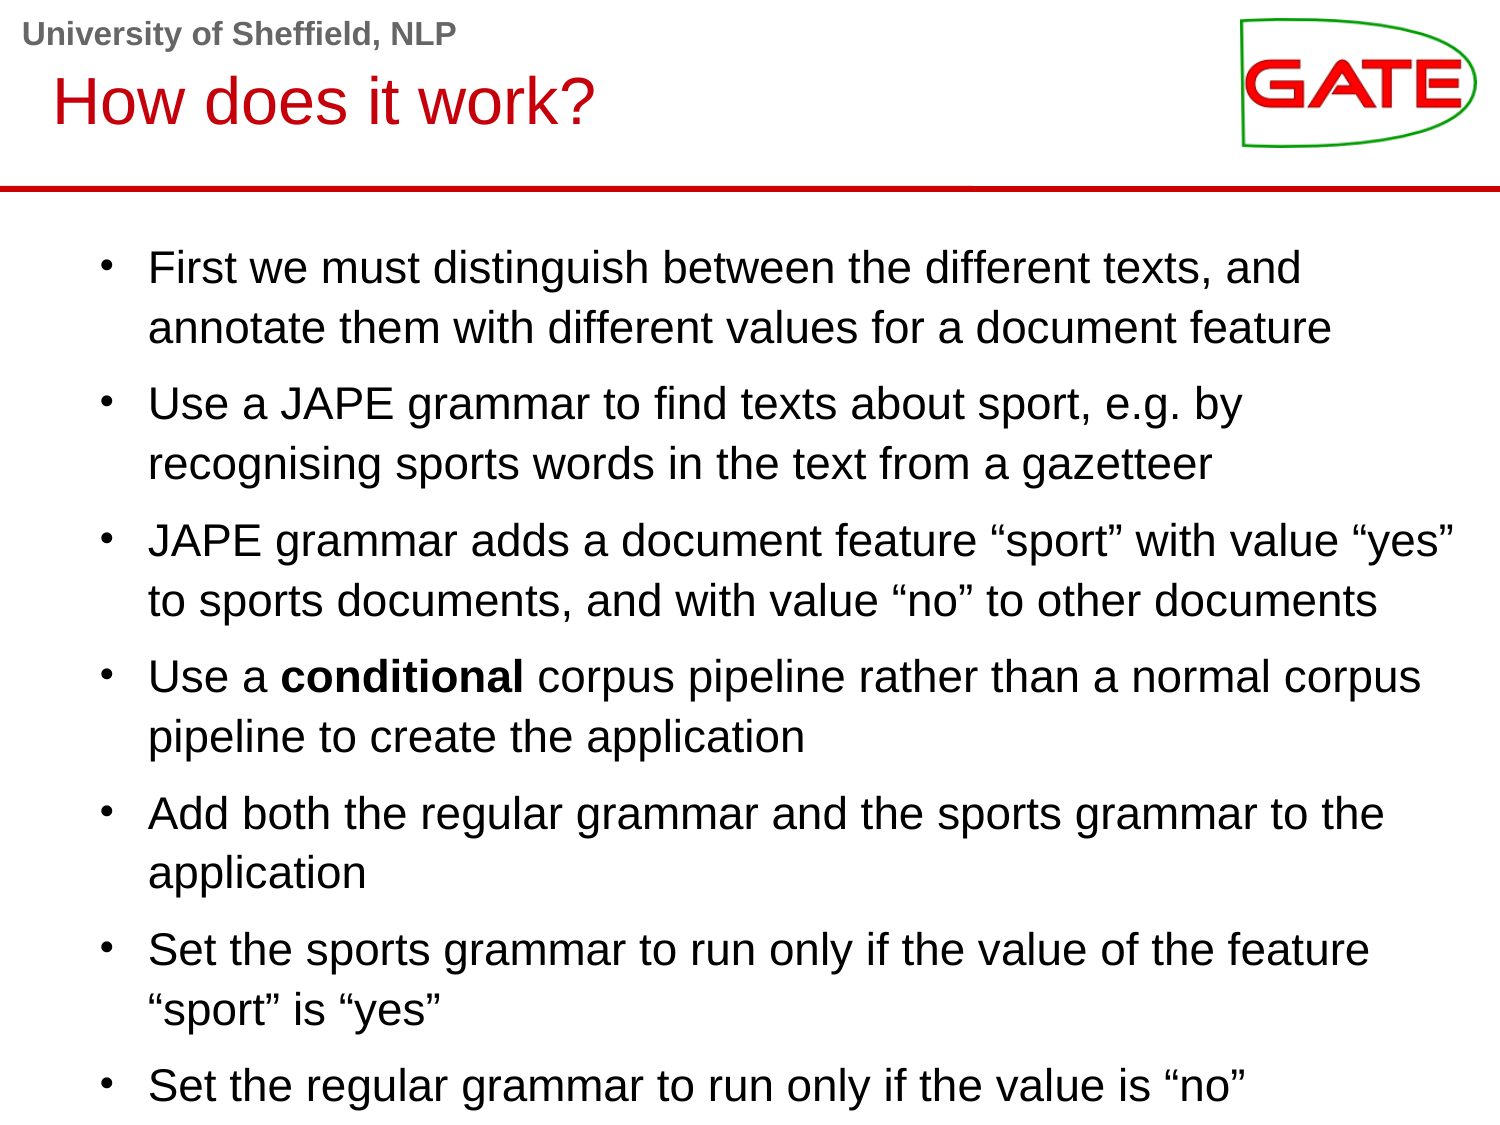

# How does it work?
First we must distinguish between the different texts, and annotate them with different values for a document feature
Use a JAPE grammar to find texts about sport, e.g. by recognising sports words in the text from a gazetteer
JAPE grammar adds a document feature “sport” with value “yes” to sports documents, and with value “no” to other documents
Use a conditional corpus pipeline rather than a normal corpus pipeline to create the application
Add both the regular grammar and the sports grammar to the application
Set the sports grammar to run only if the value of the feature “sport” is “yes”
Set the regular grammar to run only if the value is “no”